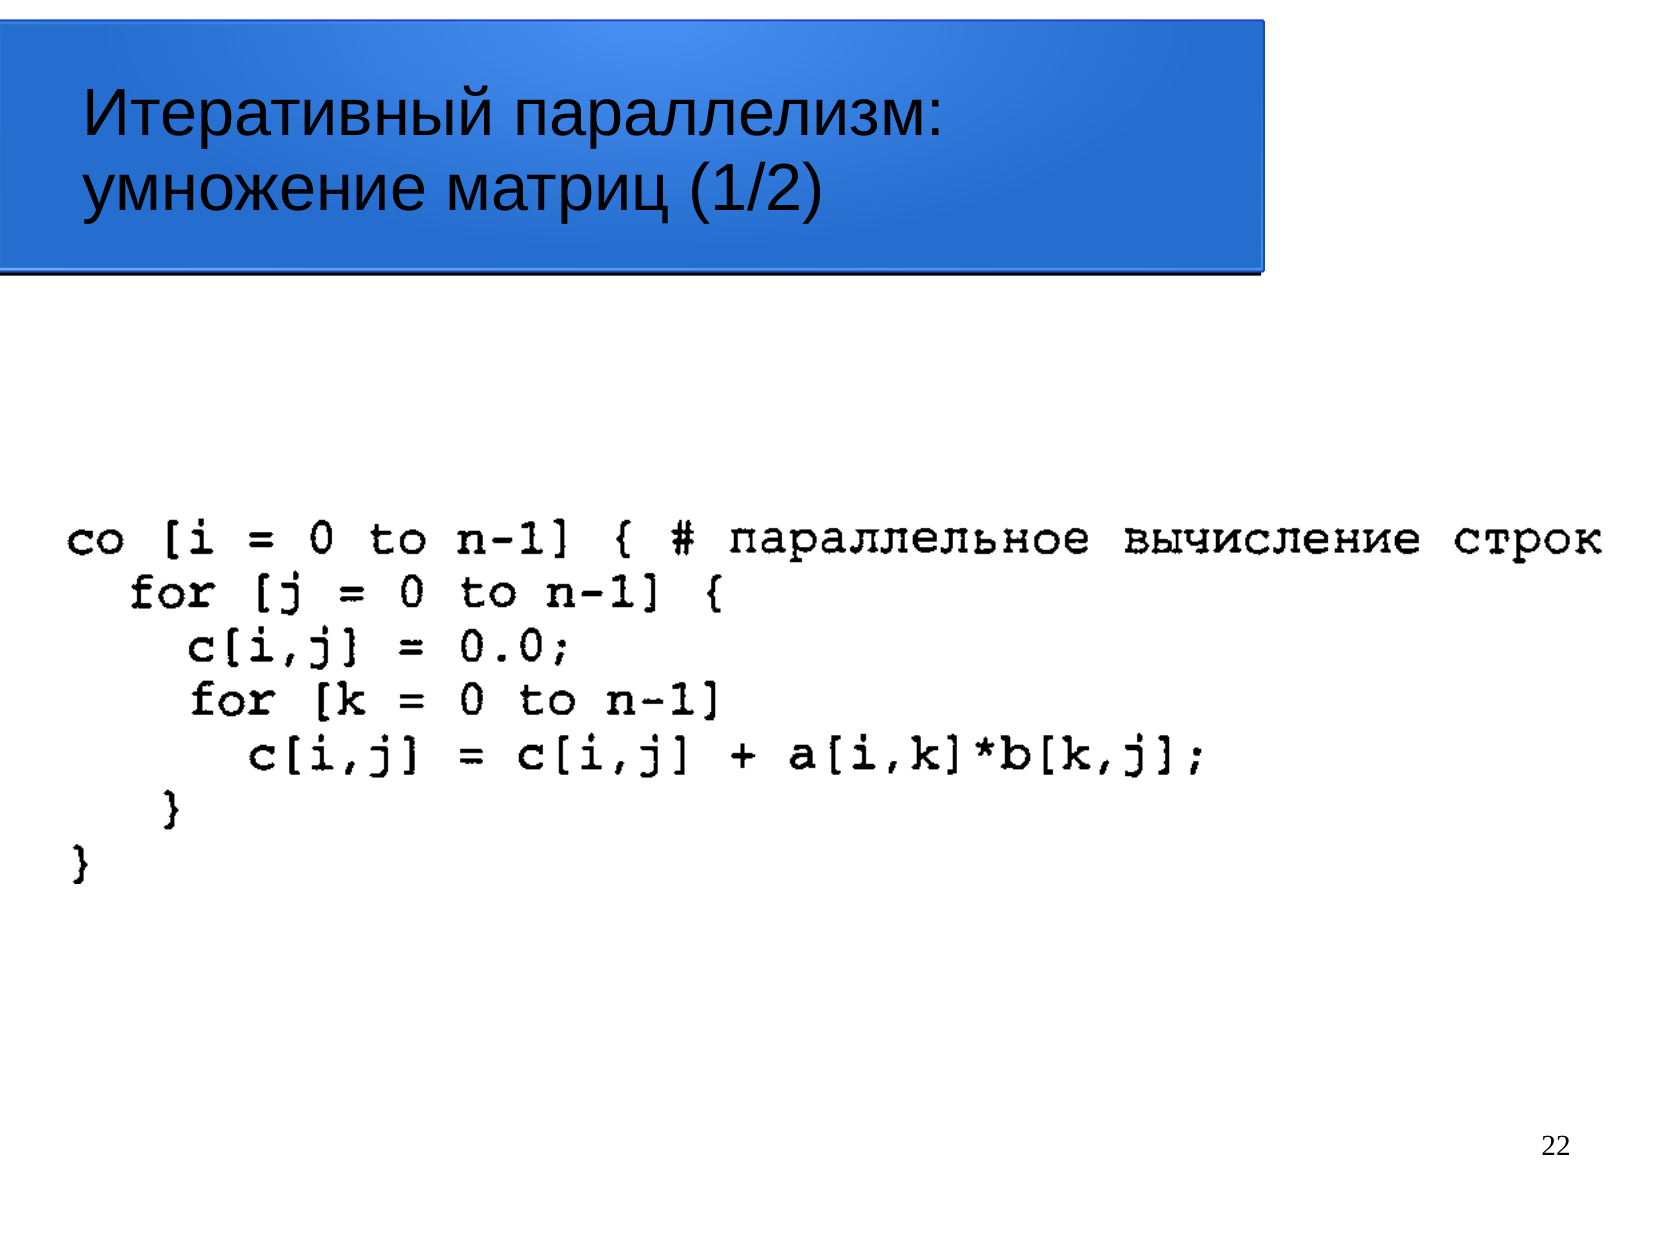

# Итеративный параллелизм: умножение матриц (1/2)
22